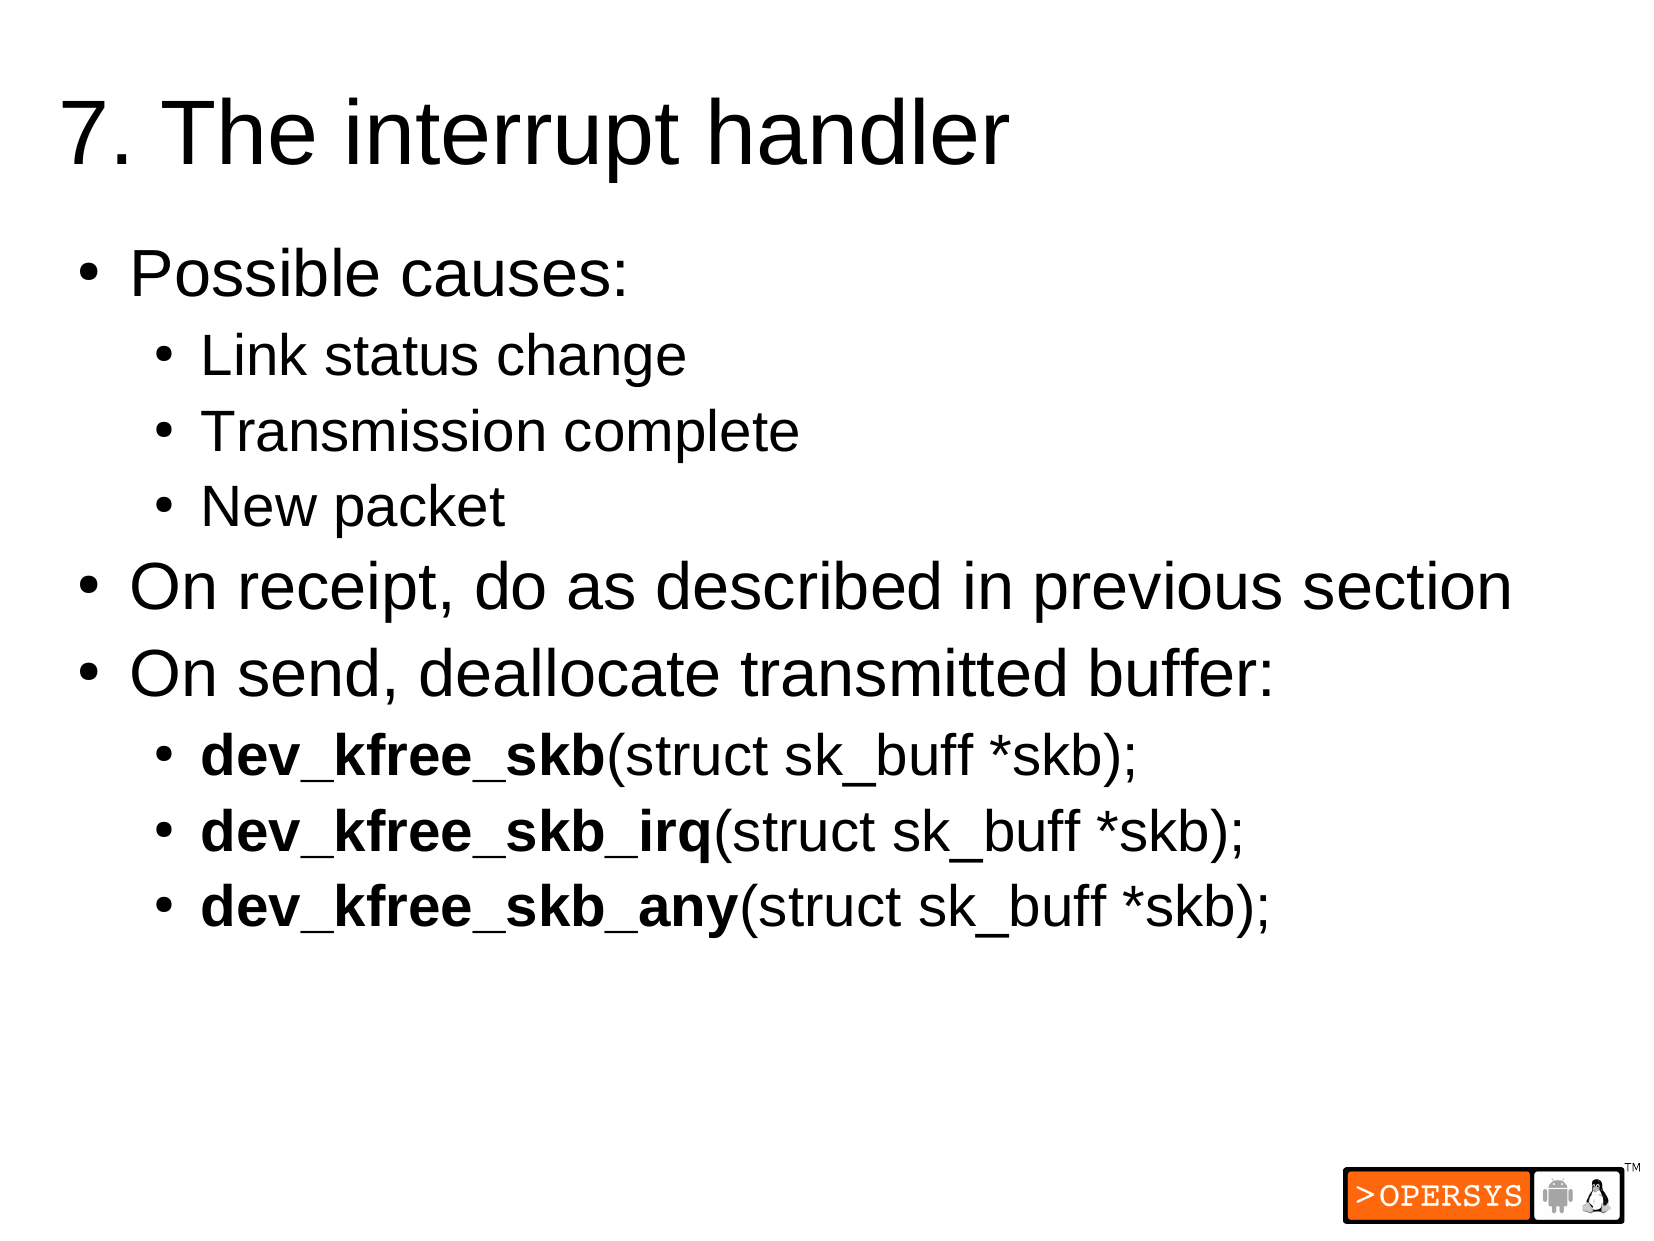

# 7. The interrupt handler
Possible causes:
Link status change
Transmission complete
New packet
On receipt, do as described in previous section
On send, deallocate transmitted buffer:
dev_kfree_skb(struct sk_buff *skb);
dev_kfree_skb_irq(struct sk_buff *skb);
dev_kfree_skb_any(struct sk_buff *skb);